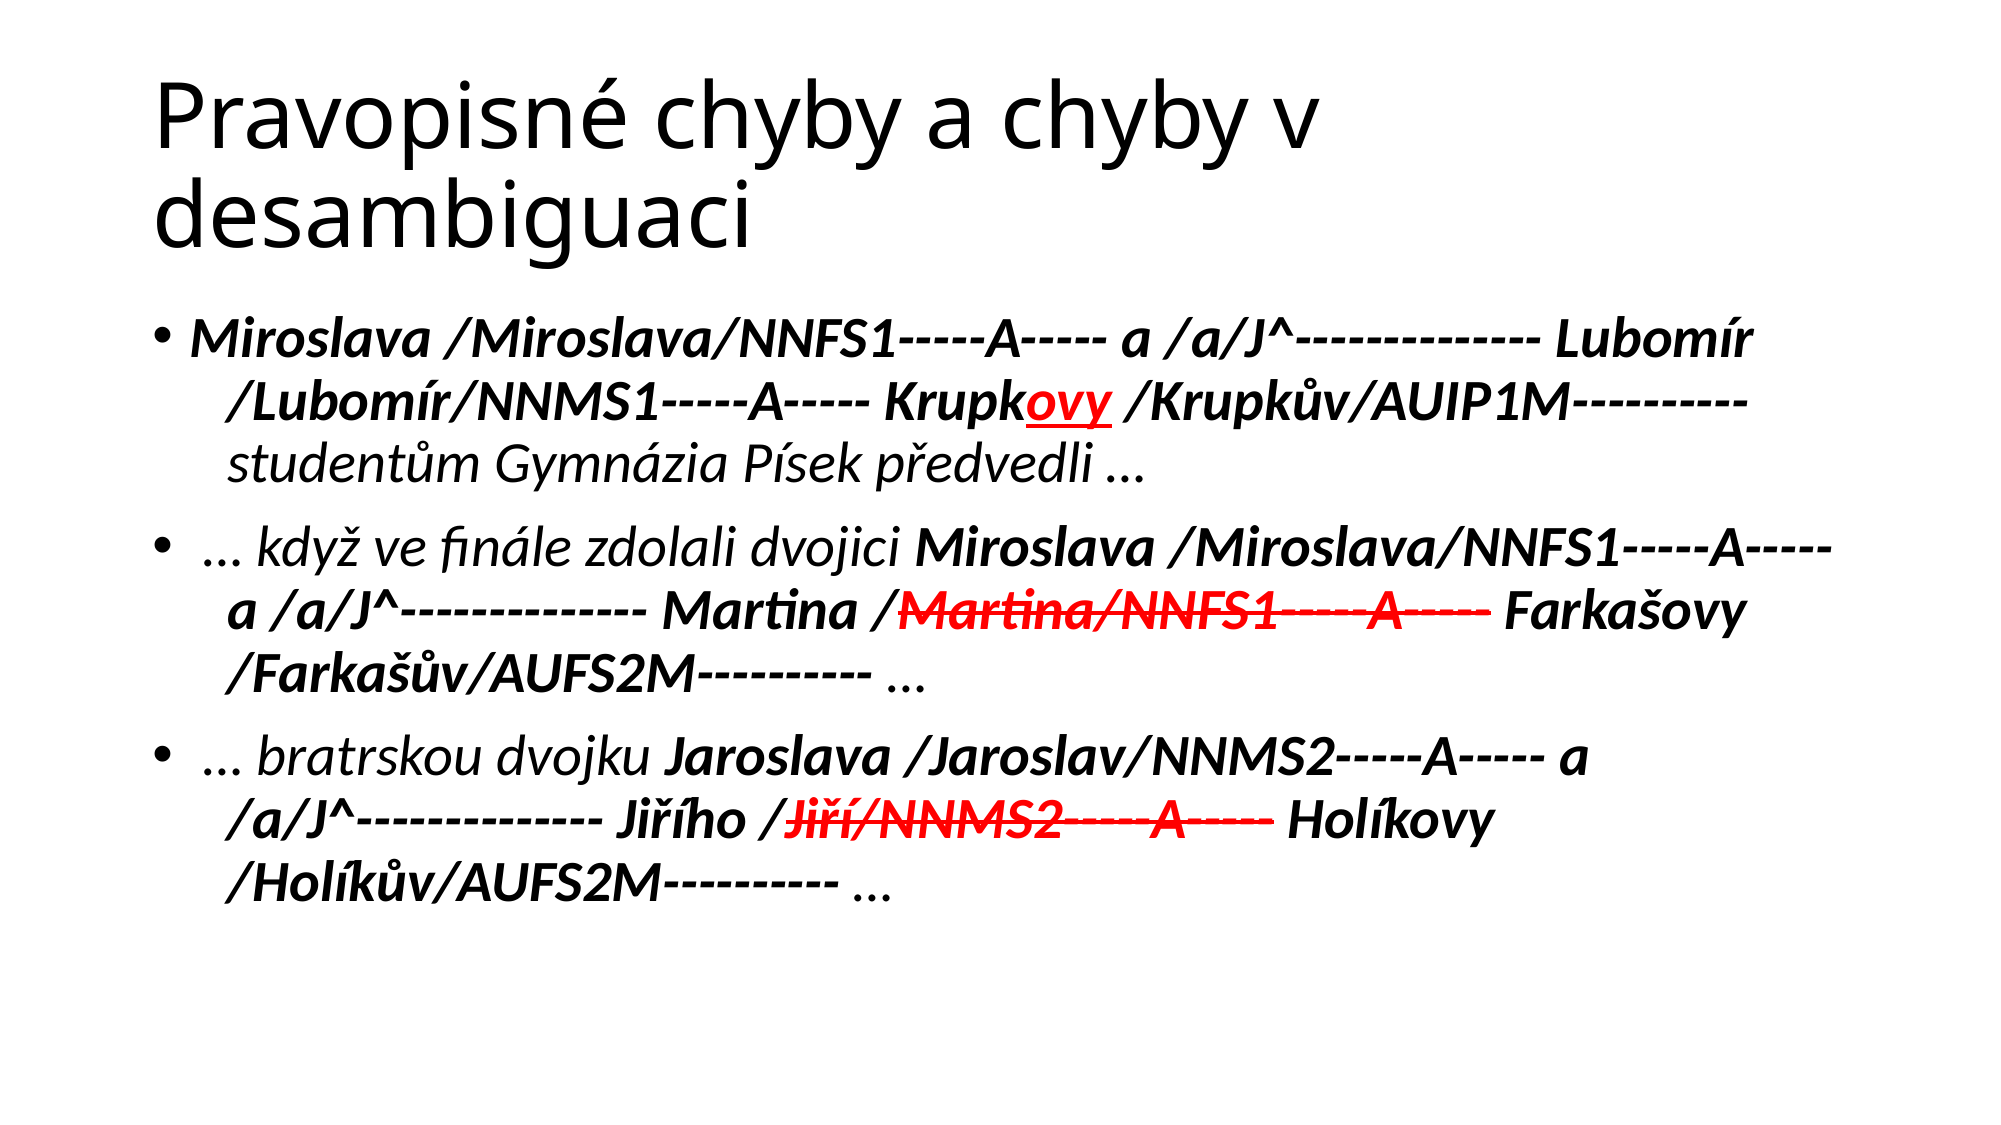

# Pravopisné chyby a chyby v desambiguaci
Miroslava /Miroslava/NNFS1-----A----- a /a/J^-------------- Lubomír /Lubomír/NNMS1-----A----- Krupkovy /Krupkův/AUIP1M---------- studentům Gymnázia Písek předvedli …
 … když ve finále zdolali dvojici Miroslava /Miroslava/NNFS1-----A----- a /a/J^-------------- Martina /Martina/NNFS1-----A----- Farkašovy /Farkašův/AUFS2M---------- …
 … bratrskou dvojku Jaroslava /Jaroslav/NNMS2-----A----- a /a/J^-------------- Jiřího /Jiří/NNMS2-----A----- Holíkovy /Holíkův/AUFS2M---------- …